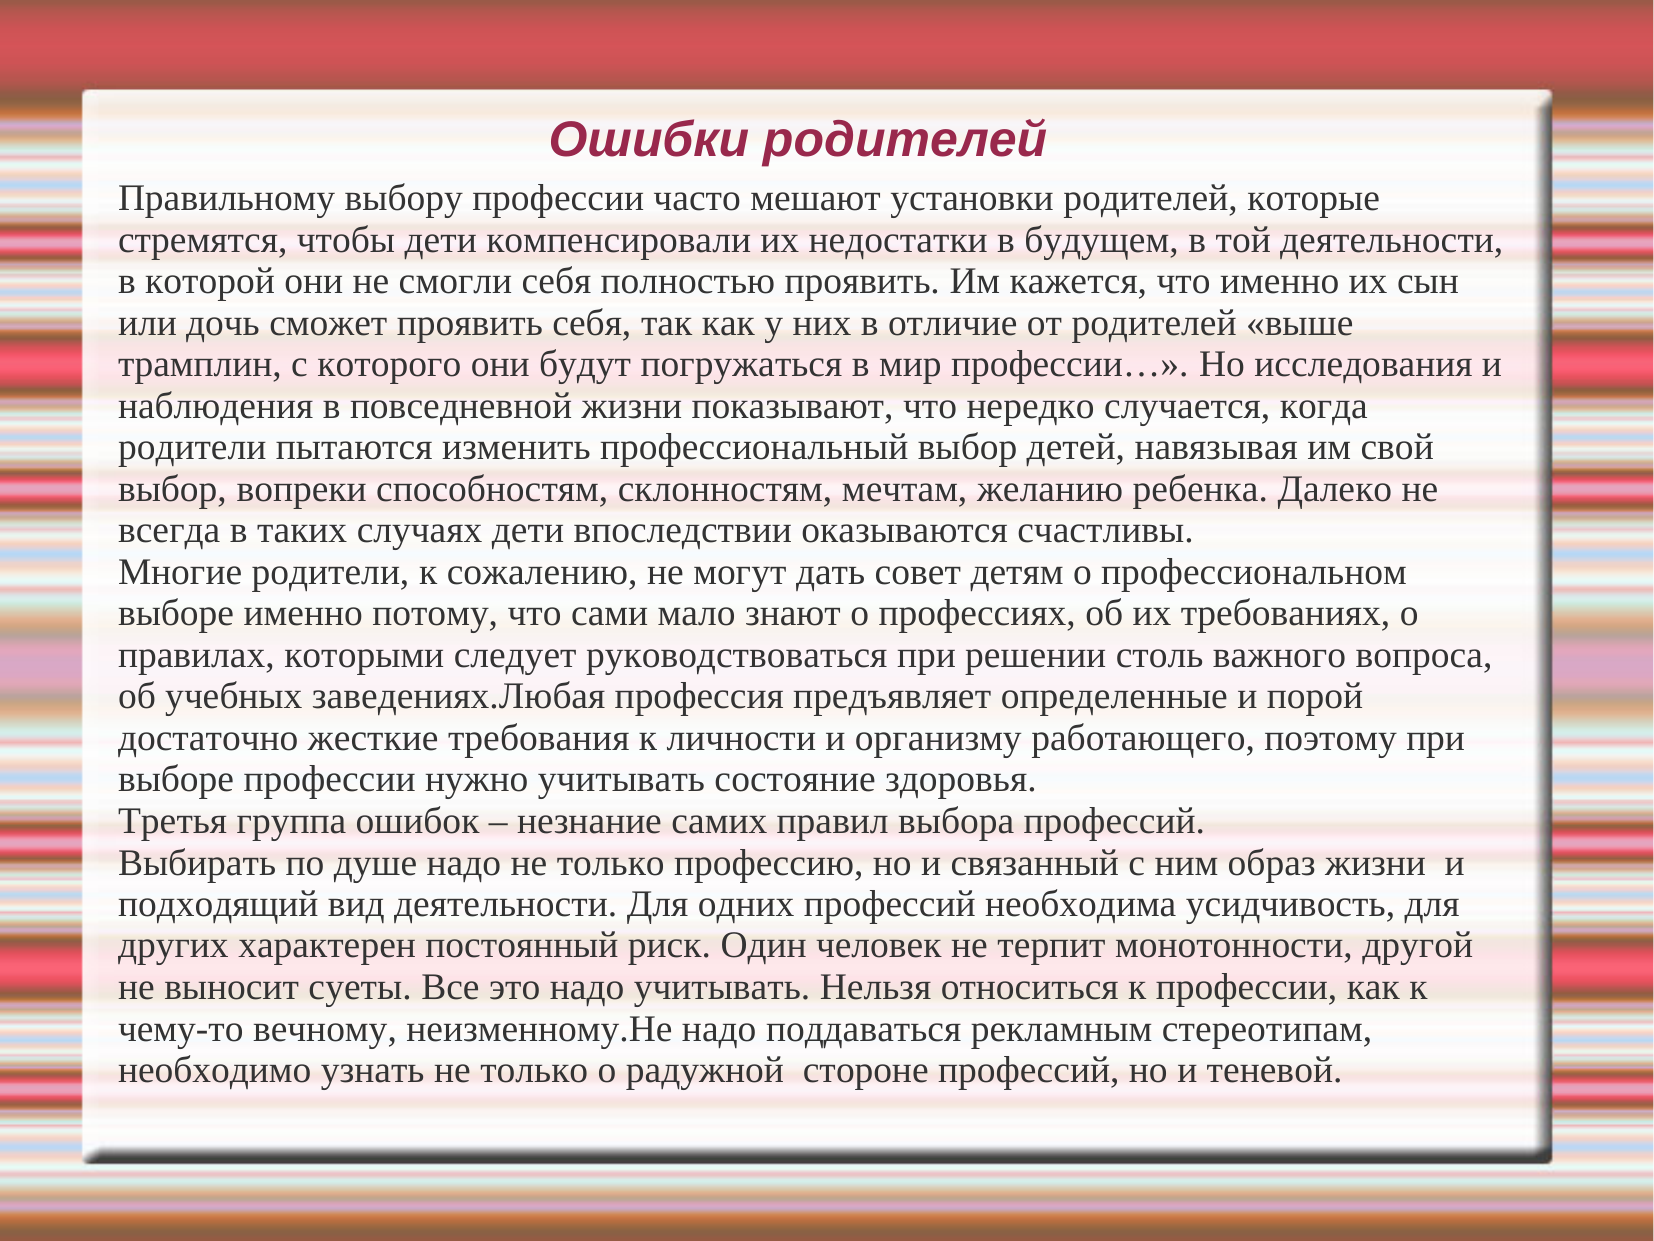

# Ошибки родителей
Правильному выбору профессии часто мешают установки родителей, которые стремятся, чтобы дети компенсировали их недостатки в будущем, в той деятельности, в которой они не смогли себя полностью проявить. Им кажется, что именно их сын или дочь сможет проявить себя, так как у них в отличие от родителей «выше трамплин, с которого они будут погружаться в мир профессии…». Но исследования и наблюдения в повседневной жизни показывают, что нередко случается, когда родители пытаются изменить профессиональный выбор детей, навязывая им свой выбор, вопреки способностям, склонностям, мечтам, желанию ребенка. Далеко не всегда в таких случаях дети впоследствии оказываются счастливы.
Многие родители, к сожалению, не могут дать совет детям о профессиональном выборе именно потому, что сами мало знают о профессиях, об их требованиях, о правилах, которыми следует руководствоваться при решении столь важного вопроса, об учебных заведениях.Любая профессия предъявляет определенные и порой достаточно жесткие требования к личности и организму работающего, поэтому при выборе профессии нужно учитывать состояние здоровья.
Третья группа ошибок – незнание самих правил выбора профессий.
Выбирать по душе надо не только профессию, но и связанный с ним образ жизни и подходящий вид деятельности. Для одних профессий необходима усидчивость, для других характерен постоянный риск. Один человек не терпит монотонности, другой не выносит суеты. Все это надо учитывать. Нельзя относиться к профессии, как к чему-то вечному, неизменному.Не надо поддаваться рекламным стереотипам, необходимо узнать не только о радужной стороне профессий, но и теневой.